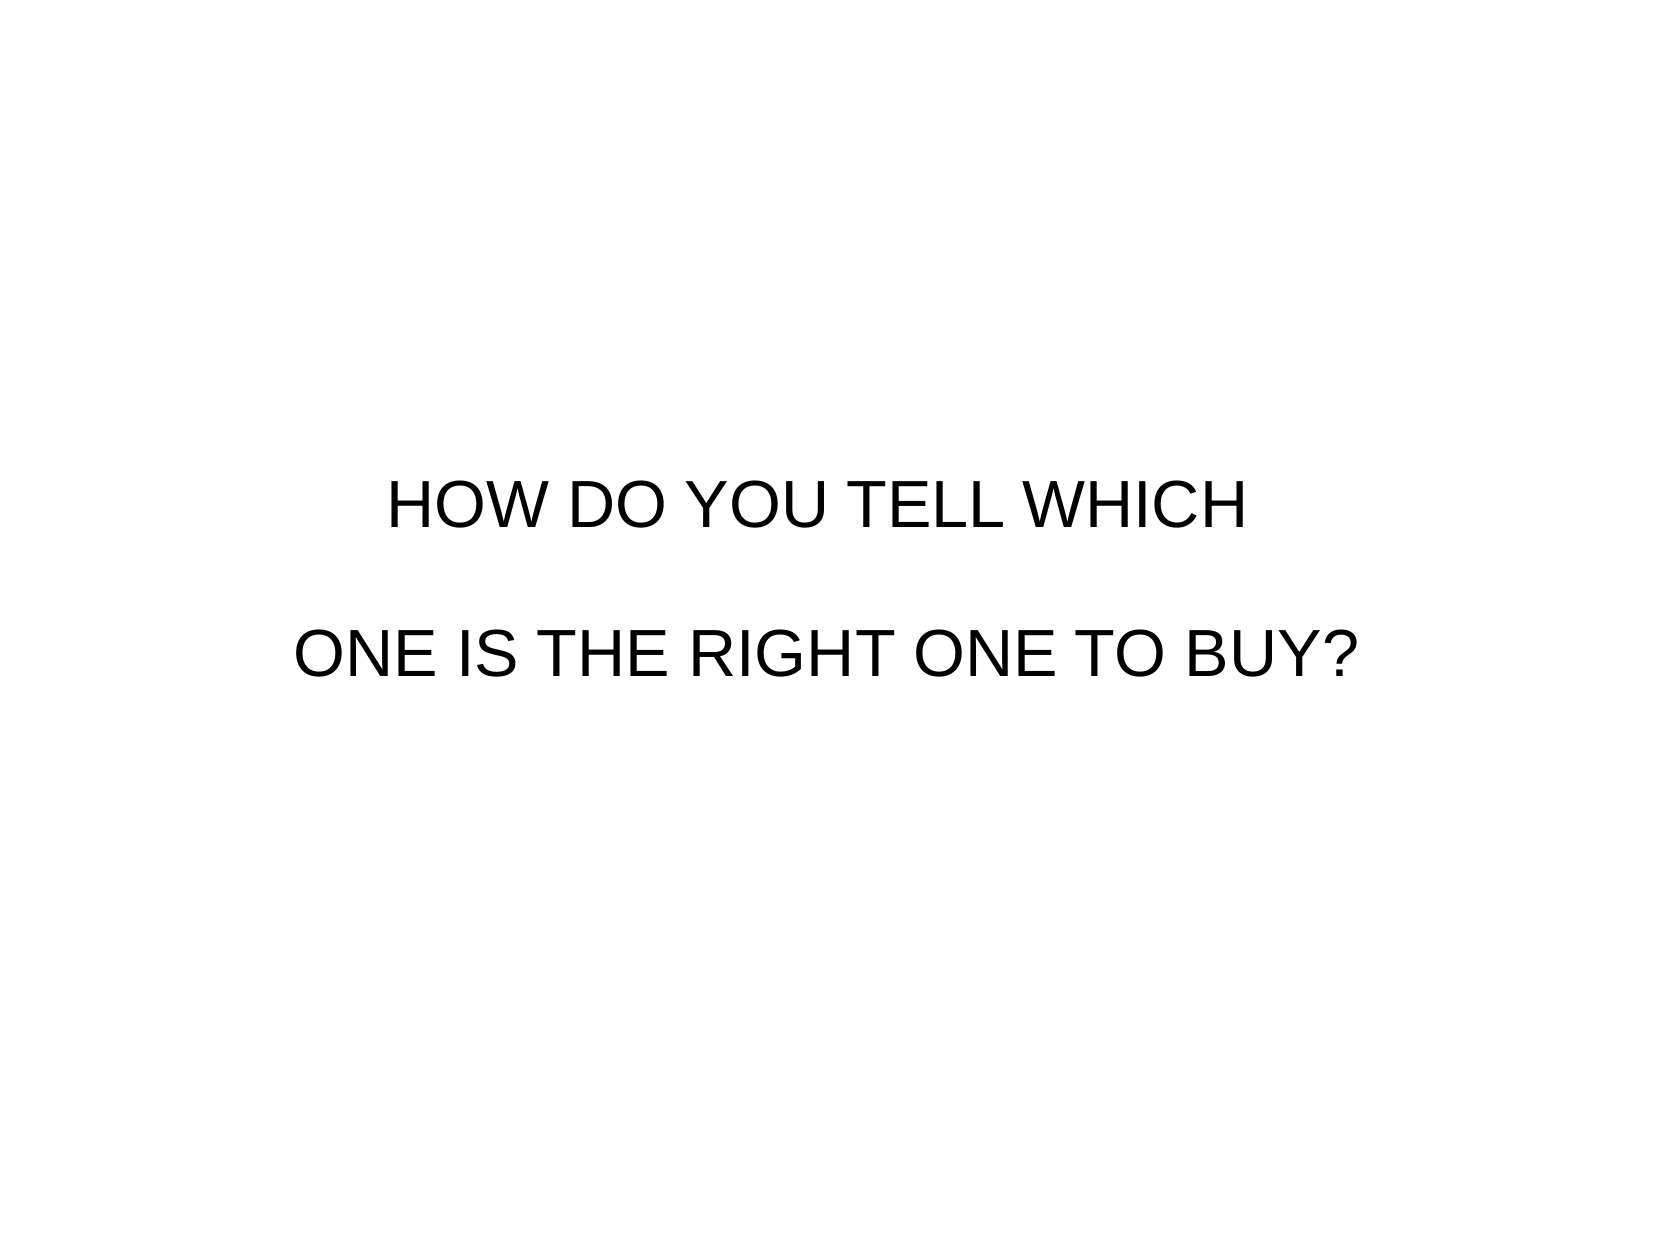

# HOW DO YOU TELL WHICH
ONE IS THE RIGHT ONE TO BUY?